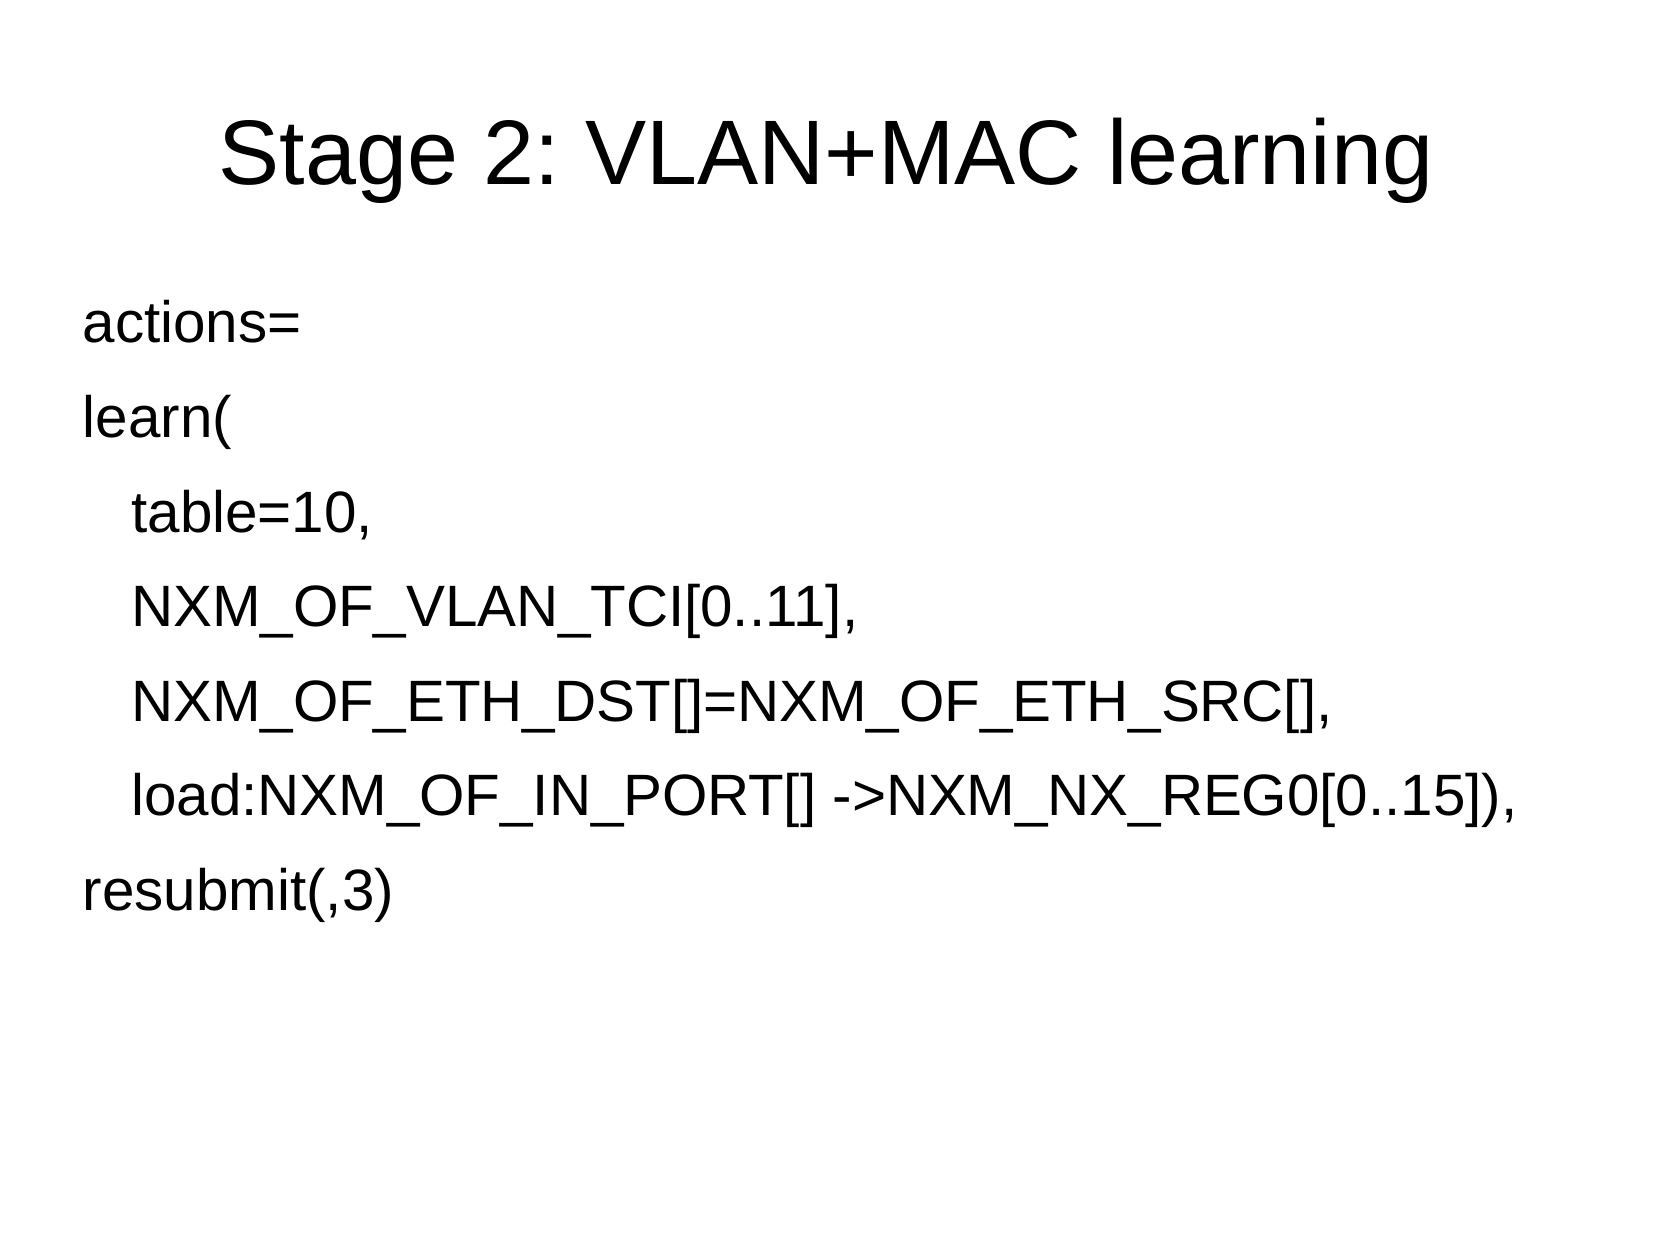

# Stage 2: VLAN+MAC learning
actions=
learn(
 table=10,
 NXM_OF_VLAN_TCI[0..11],
 NXM_OF_ETH_DST[]=NXM_OF_ETH_SRC[],
 load:NXM_OF_IN_PORT[] ->NXM_NX_REG0[0..15]),
resubmit(,3)